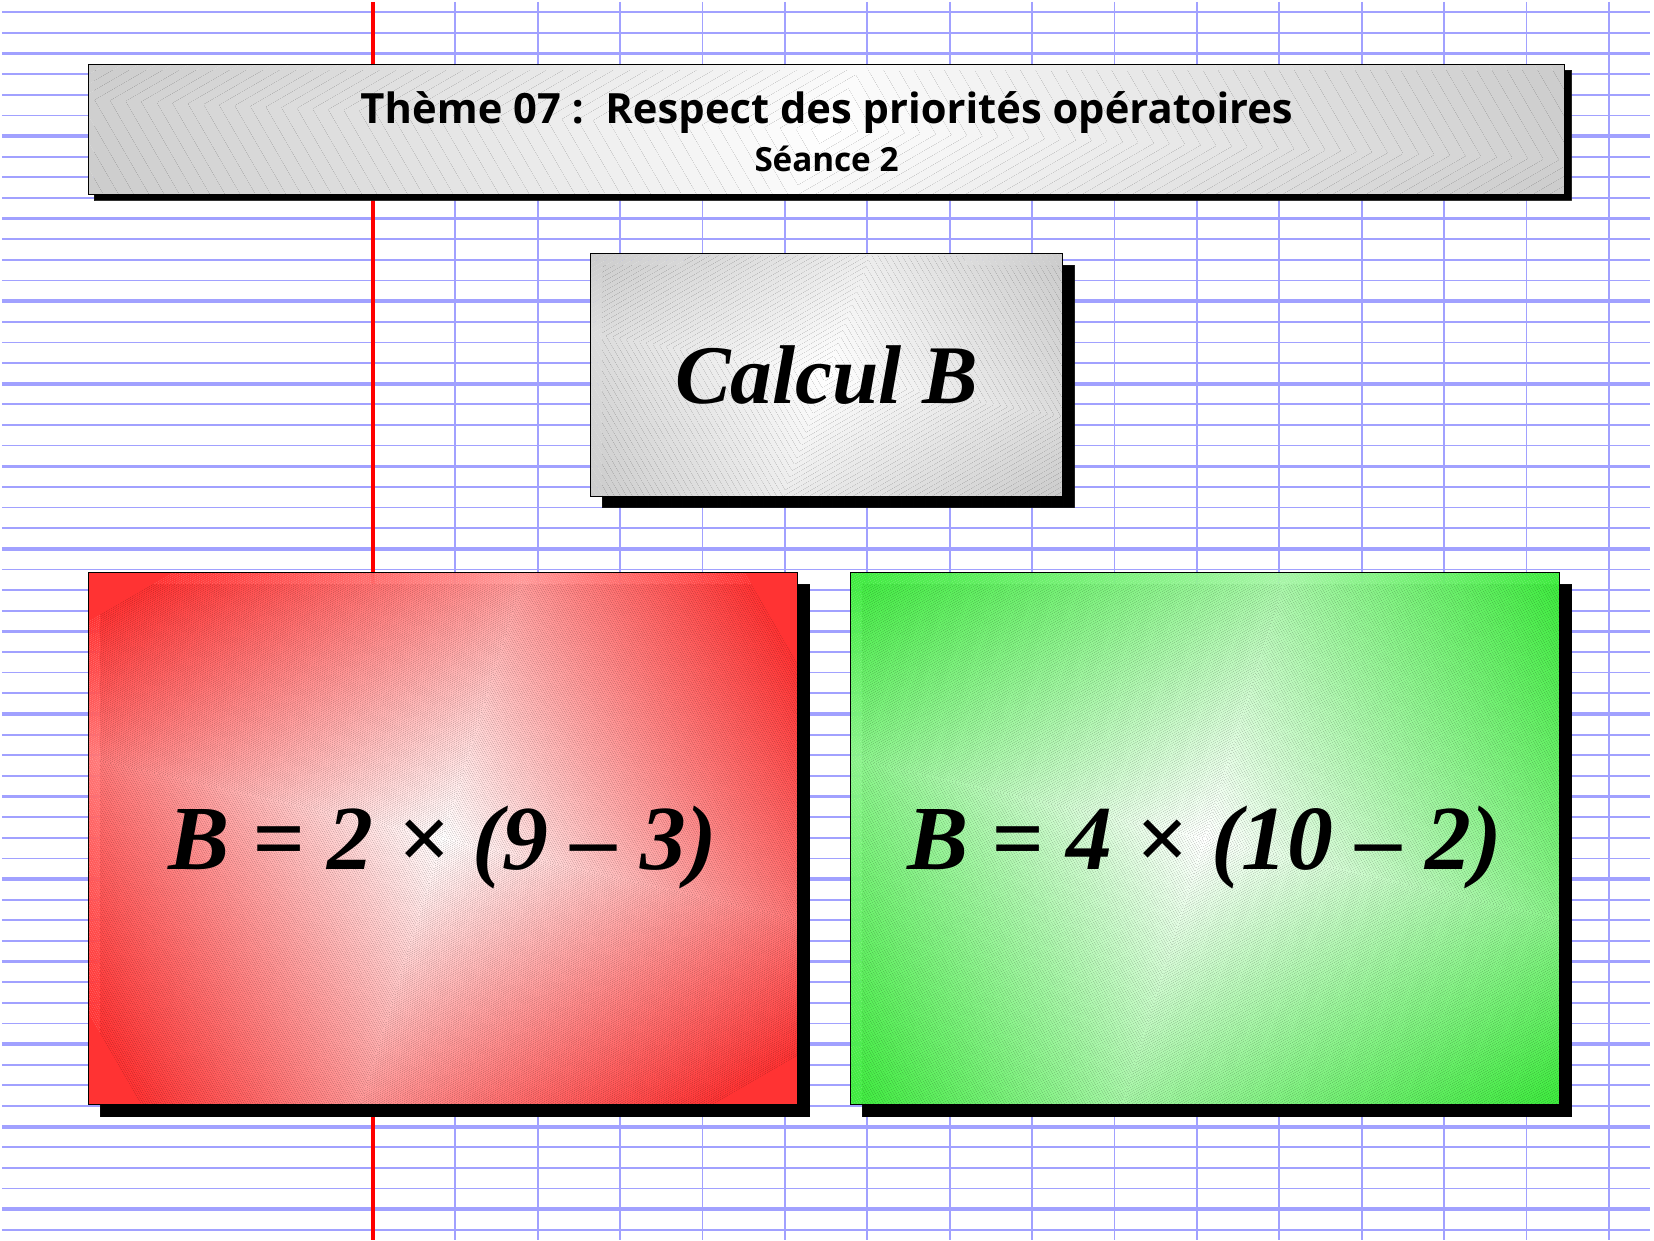

Thème 07 : Respect des priorités opératoires
Séance 2
Calcul B
10
11
12
13
14
15
9
0
1
2
3
4
5
6
7
8
B = 2 × (9 – 3)
B = 4 × (10 – 2)